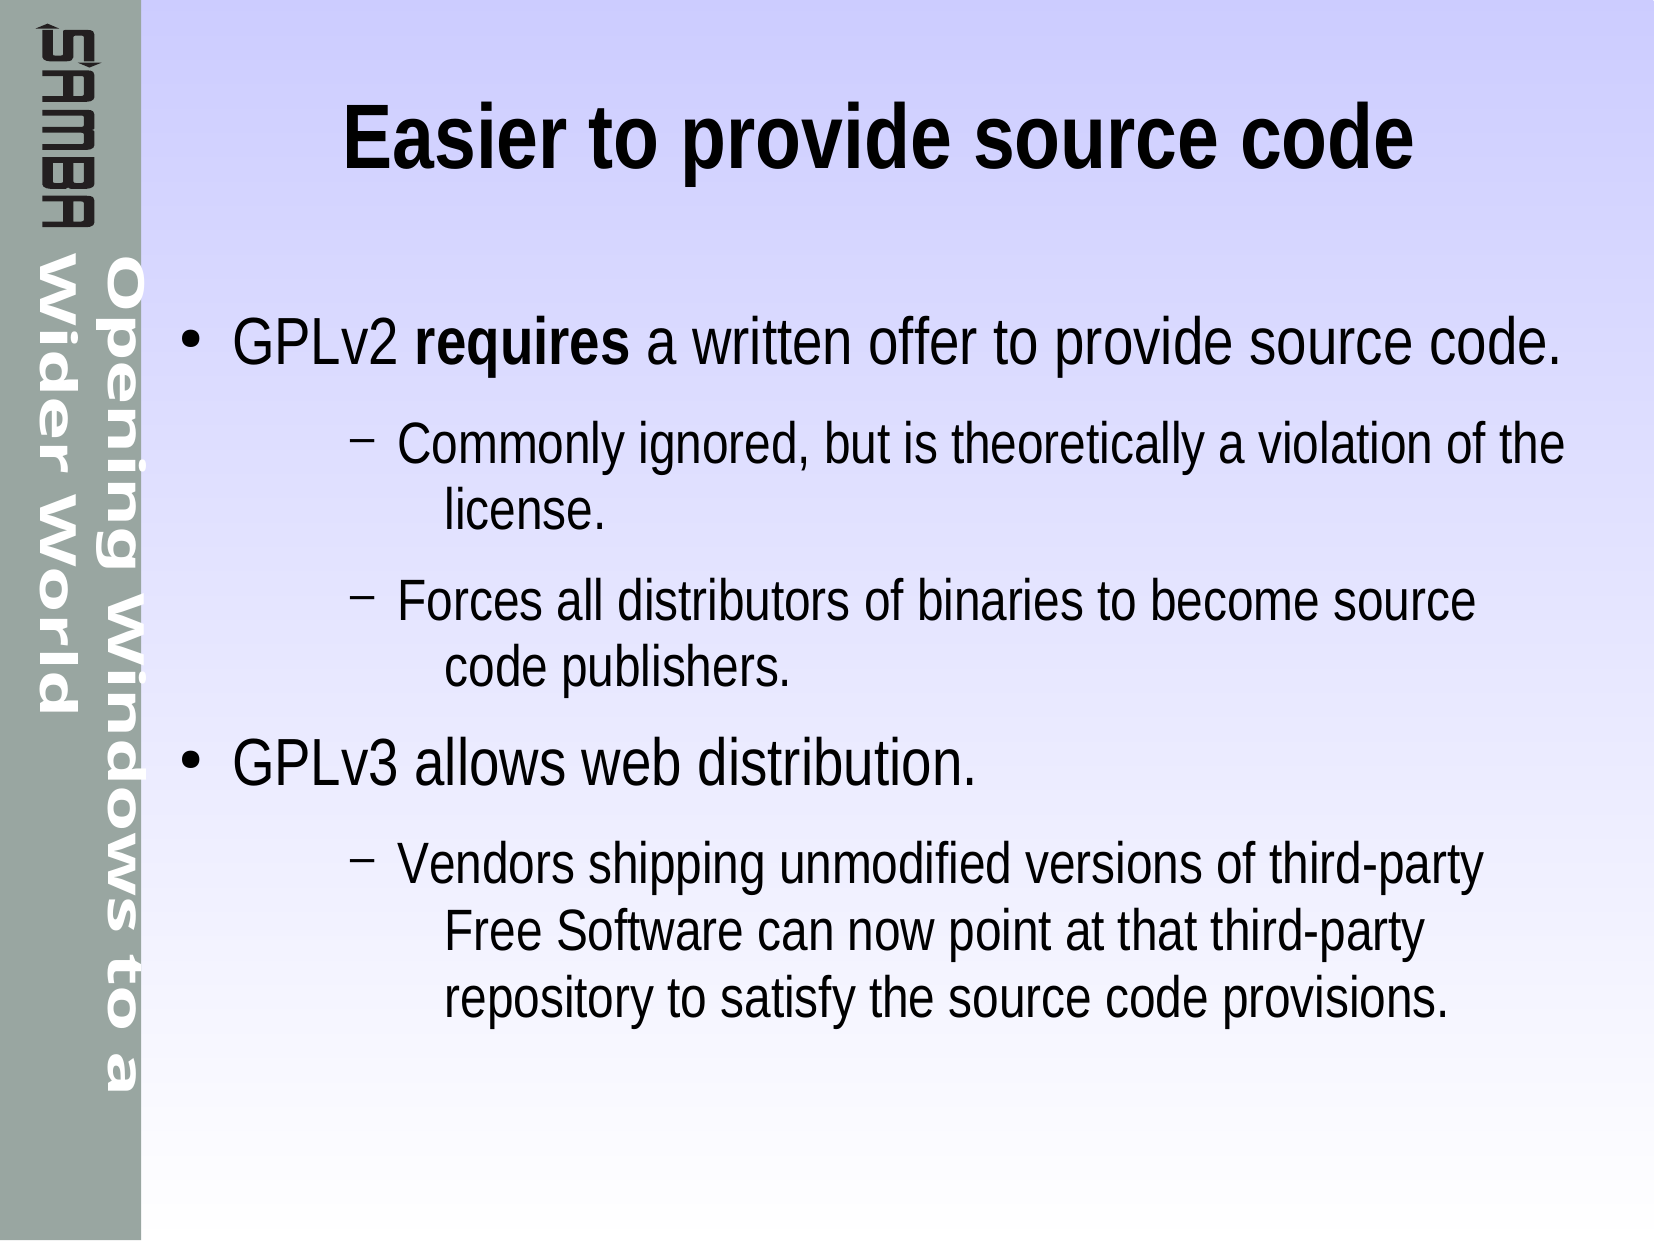

# Easier to provide source code
GPLv2 requires a written offer to provide source code.
Commonly ignored, but is theoretically a violation of the license.
Forces all distributors of binaries to become source code publishers.
GPLv3 allows web distribution.
Vendors shipping unmodified versions of third-party Free Software can now point at that third-party repository to satisfy the source code provisions.